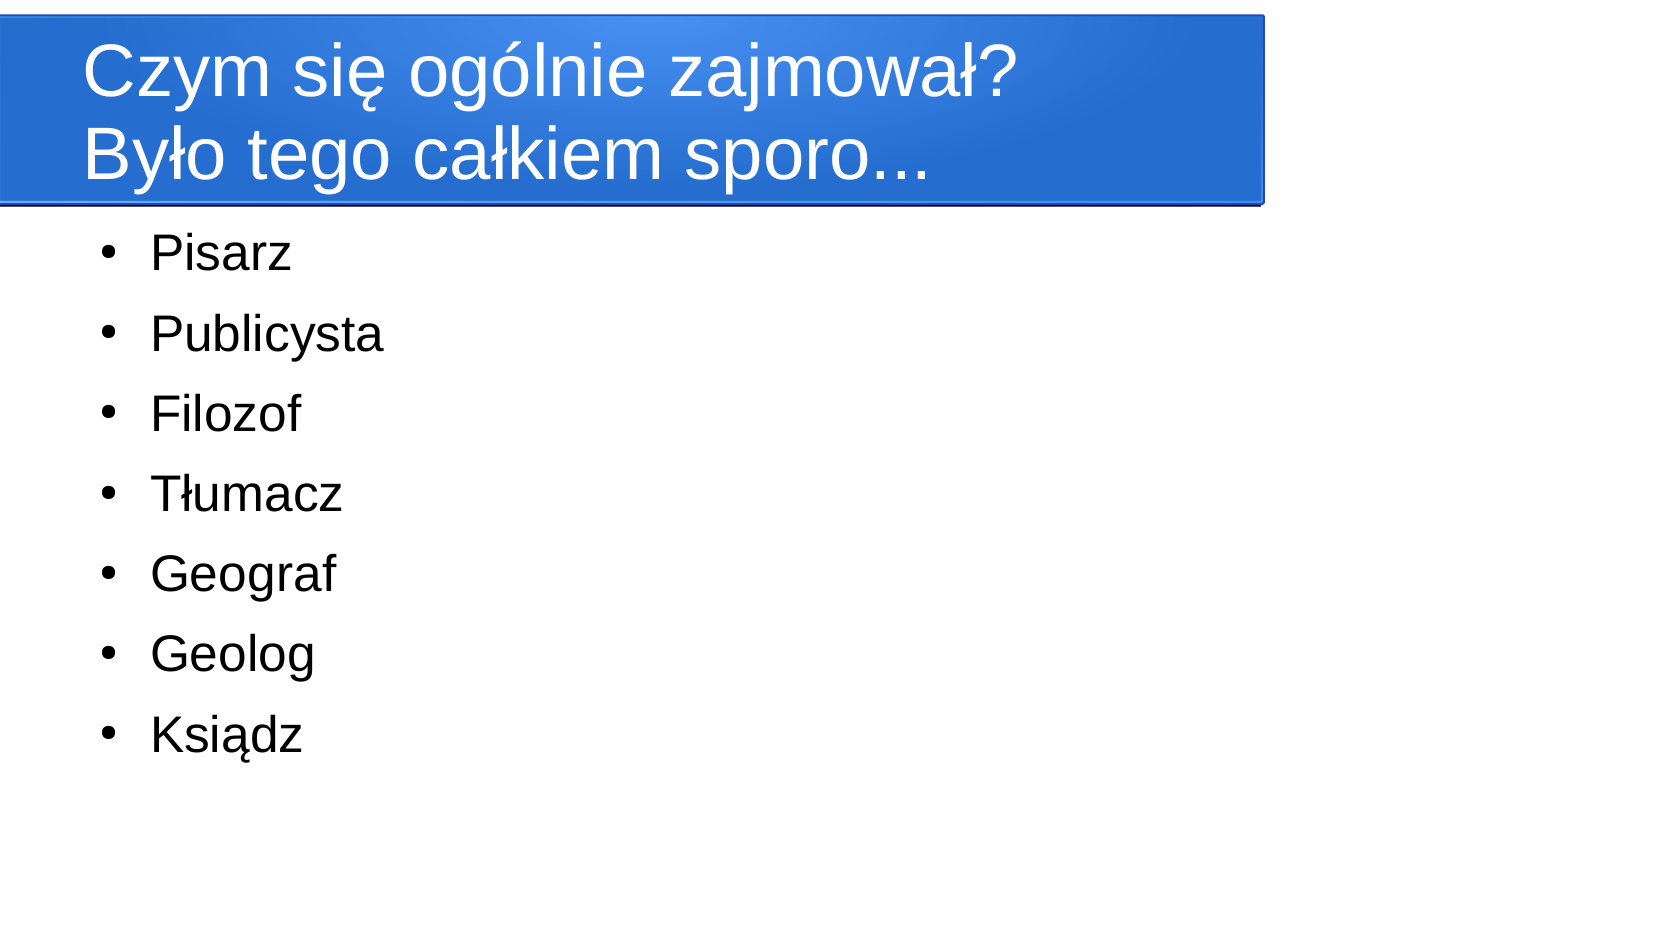

# Czym się ogólnie zajmował? Było tego całkiem sporo...
Pisarz
Publicysta
Filozof
Tłumacz
Geograf
Geolog
Ksiądz